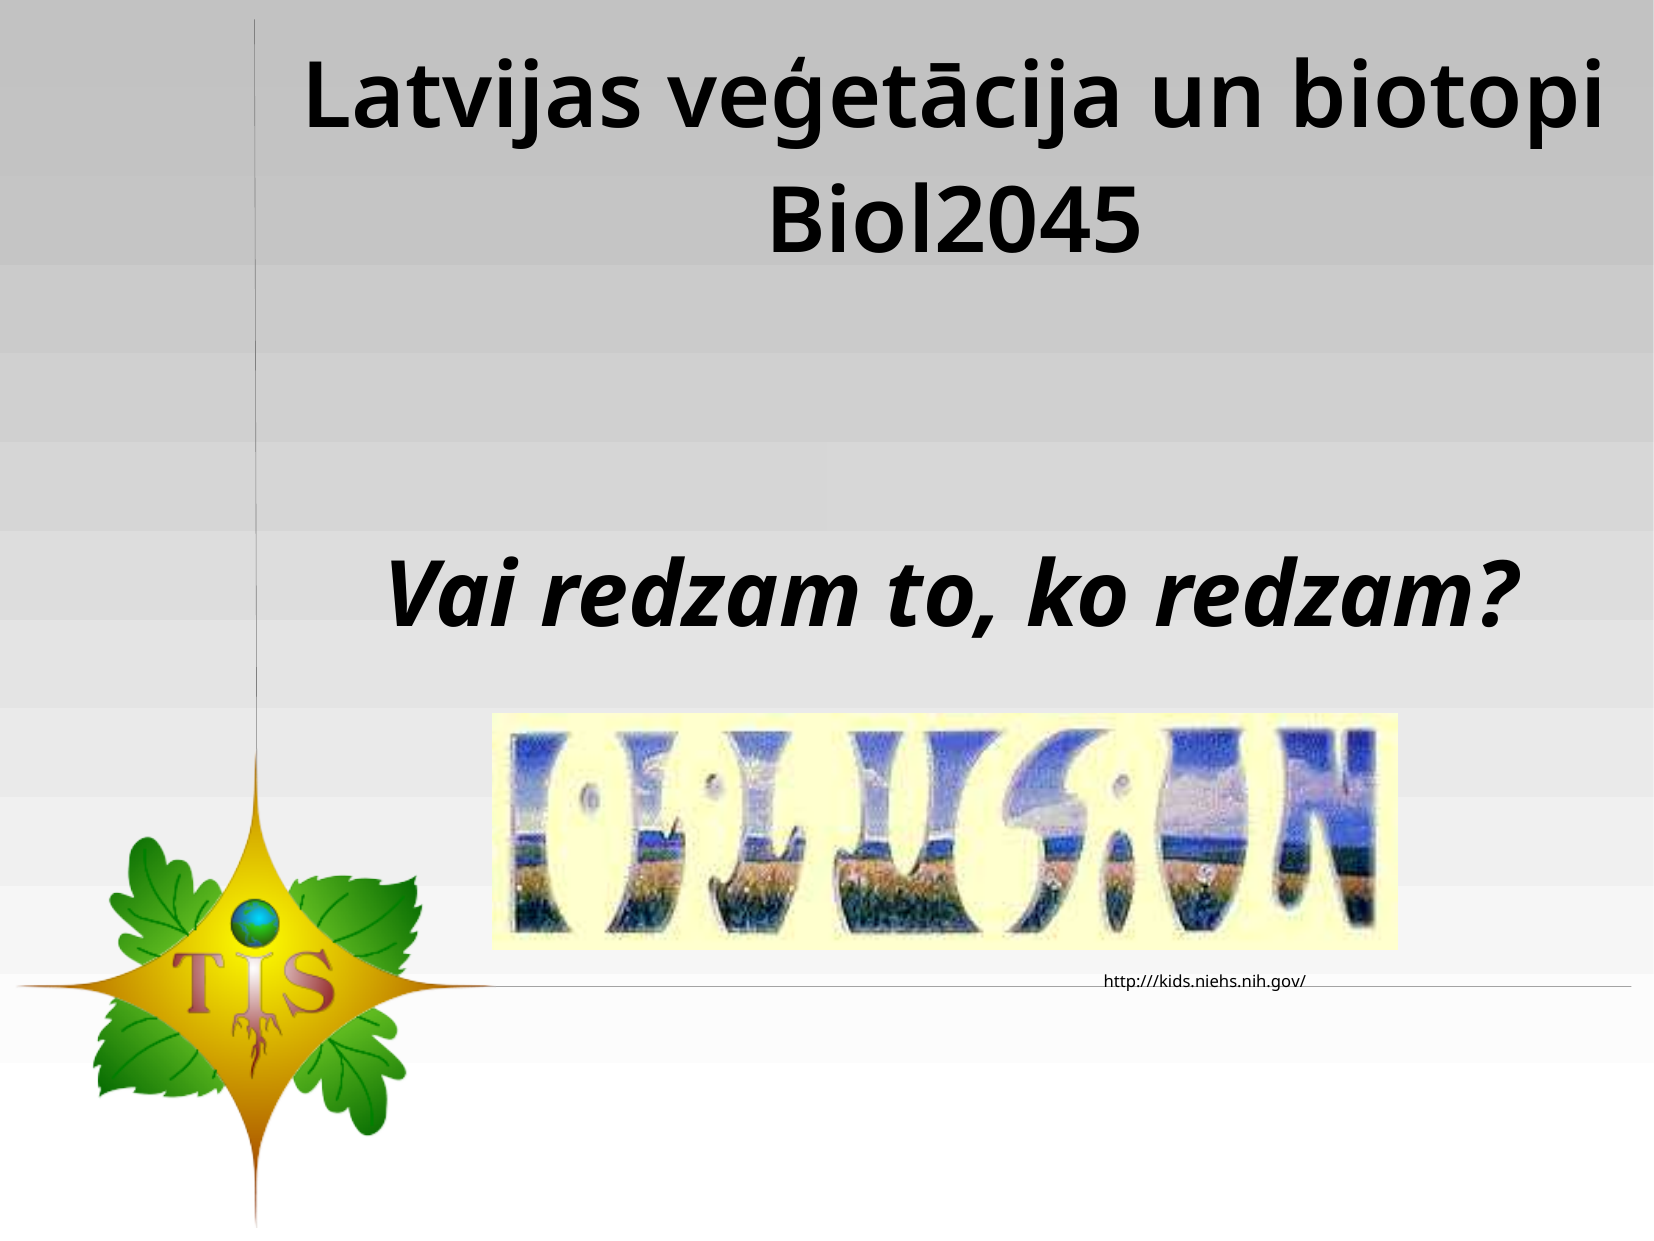

# Vai redzam to, ko redzam?
http:///kids.niehs.nih.gov/